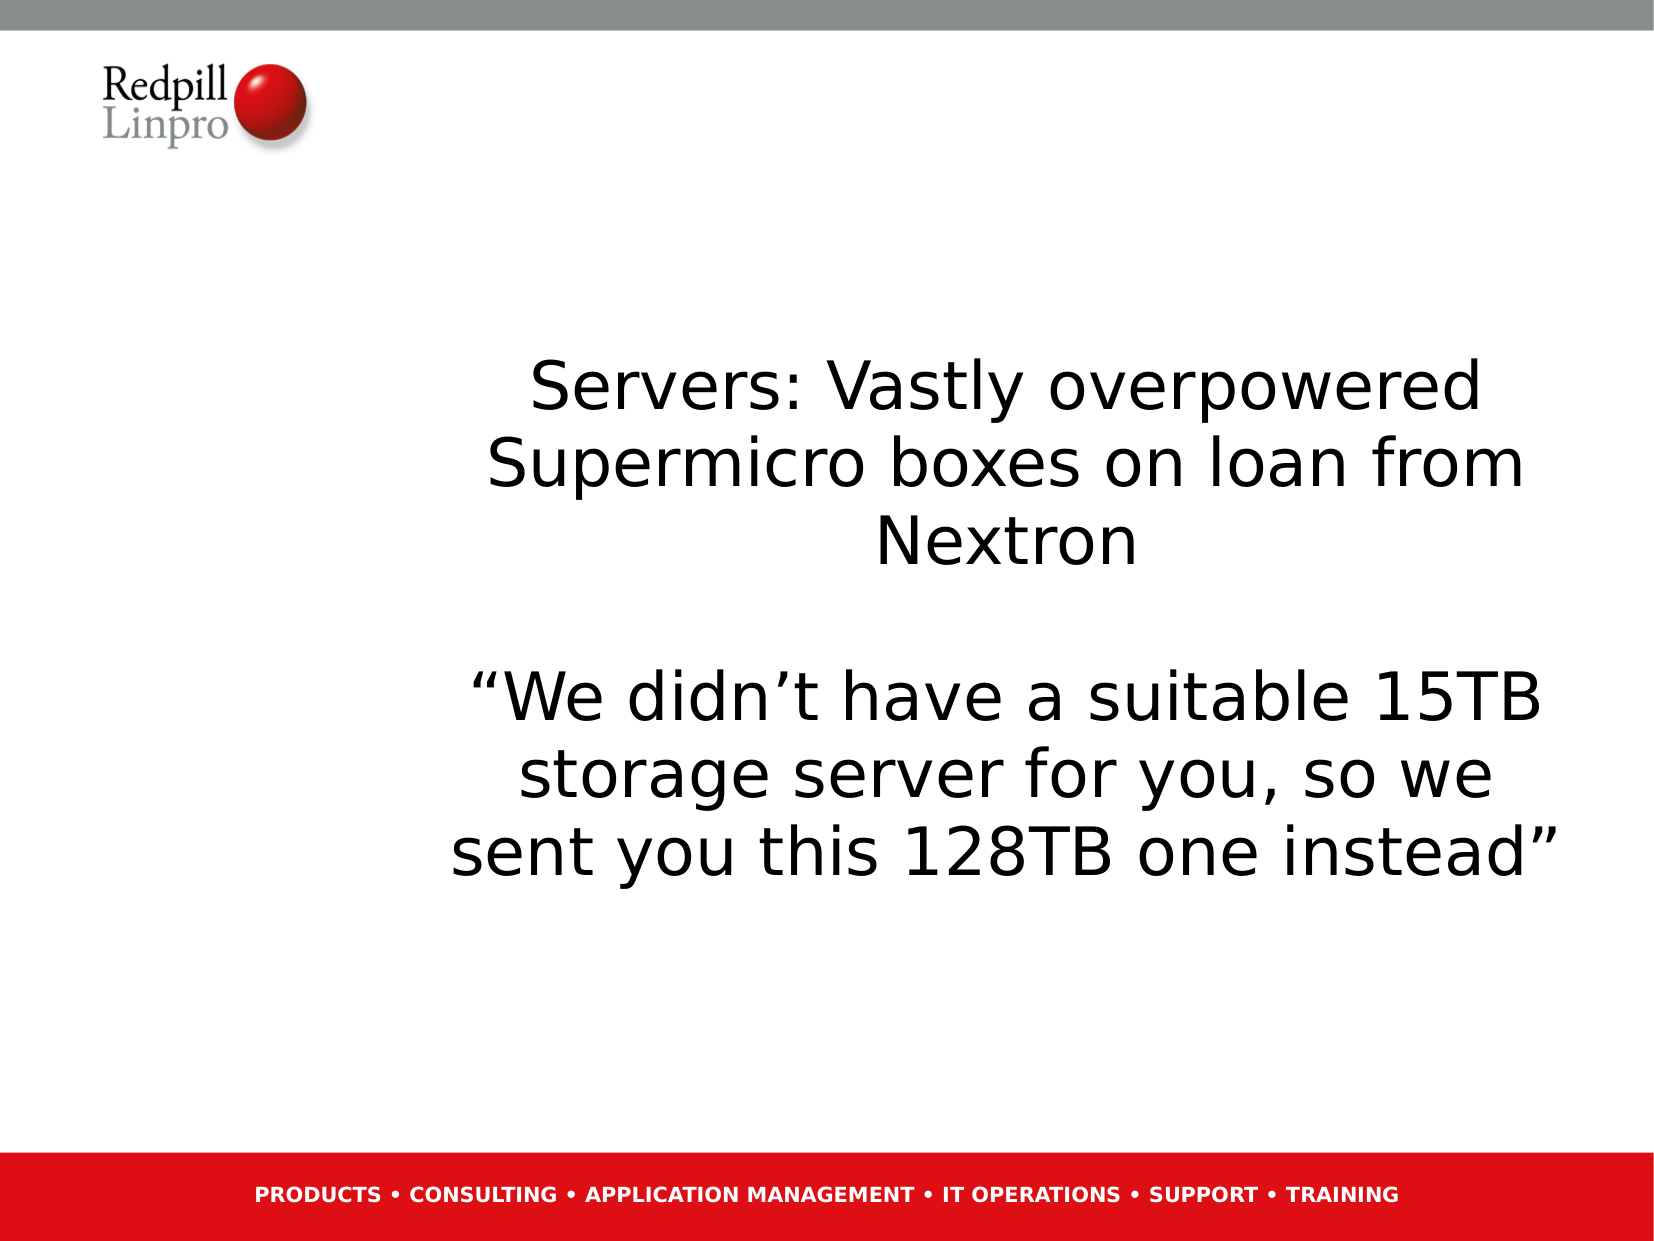

# Servers: Vastly overpowered Supermicro boxes on loan from Nextron
“We didn’t have a suitable 15TB storage server for you, so we sent you this 128TB one instead”